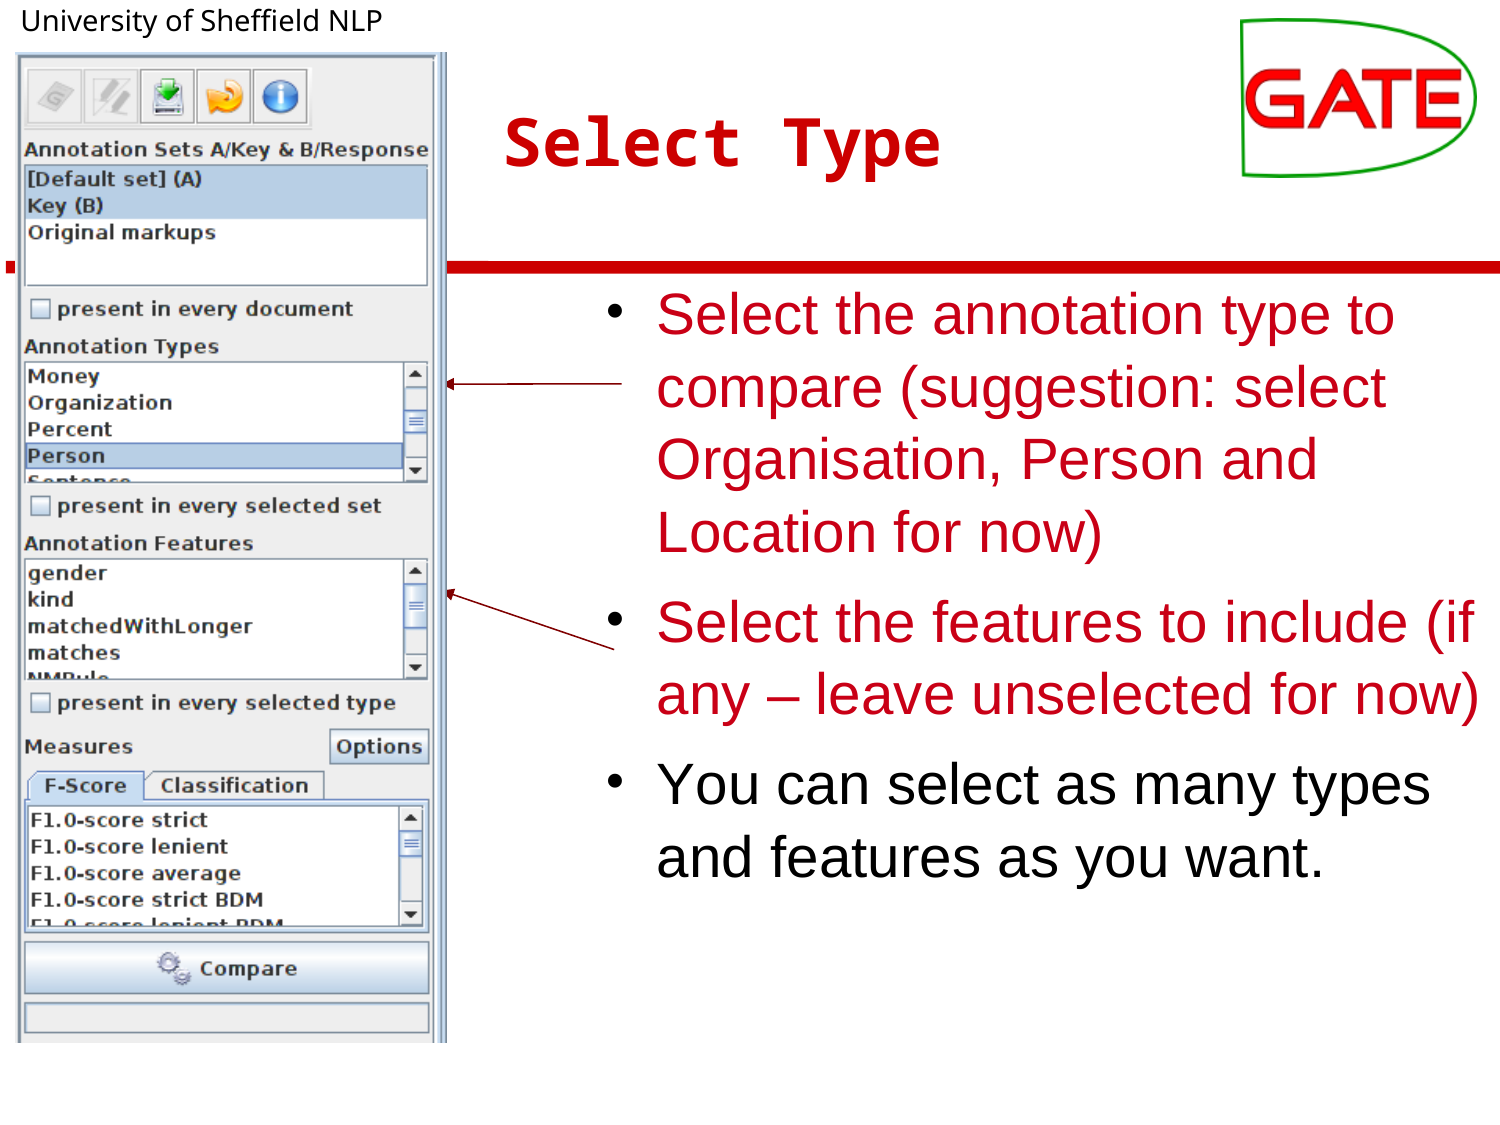

Select Type
Select the annotation type to compare (suggestion: select Organisation, Person and Location for now)
Select the features to include (if any – leave unselected for now)
You can select as many types and features as you want.